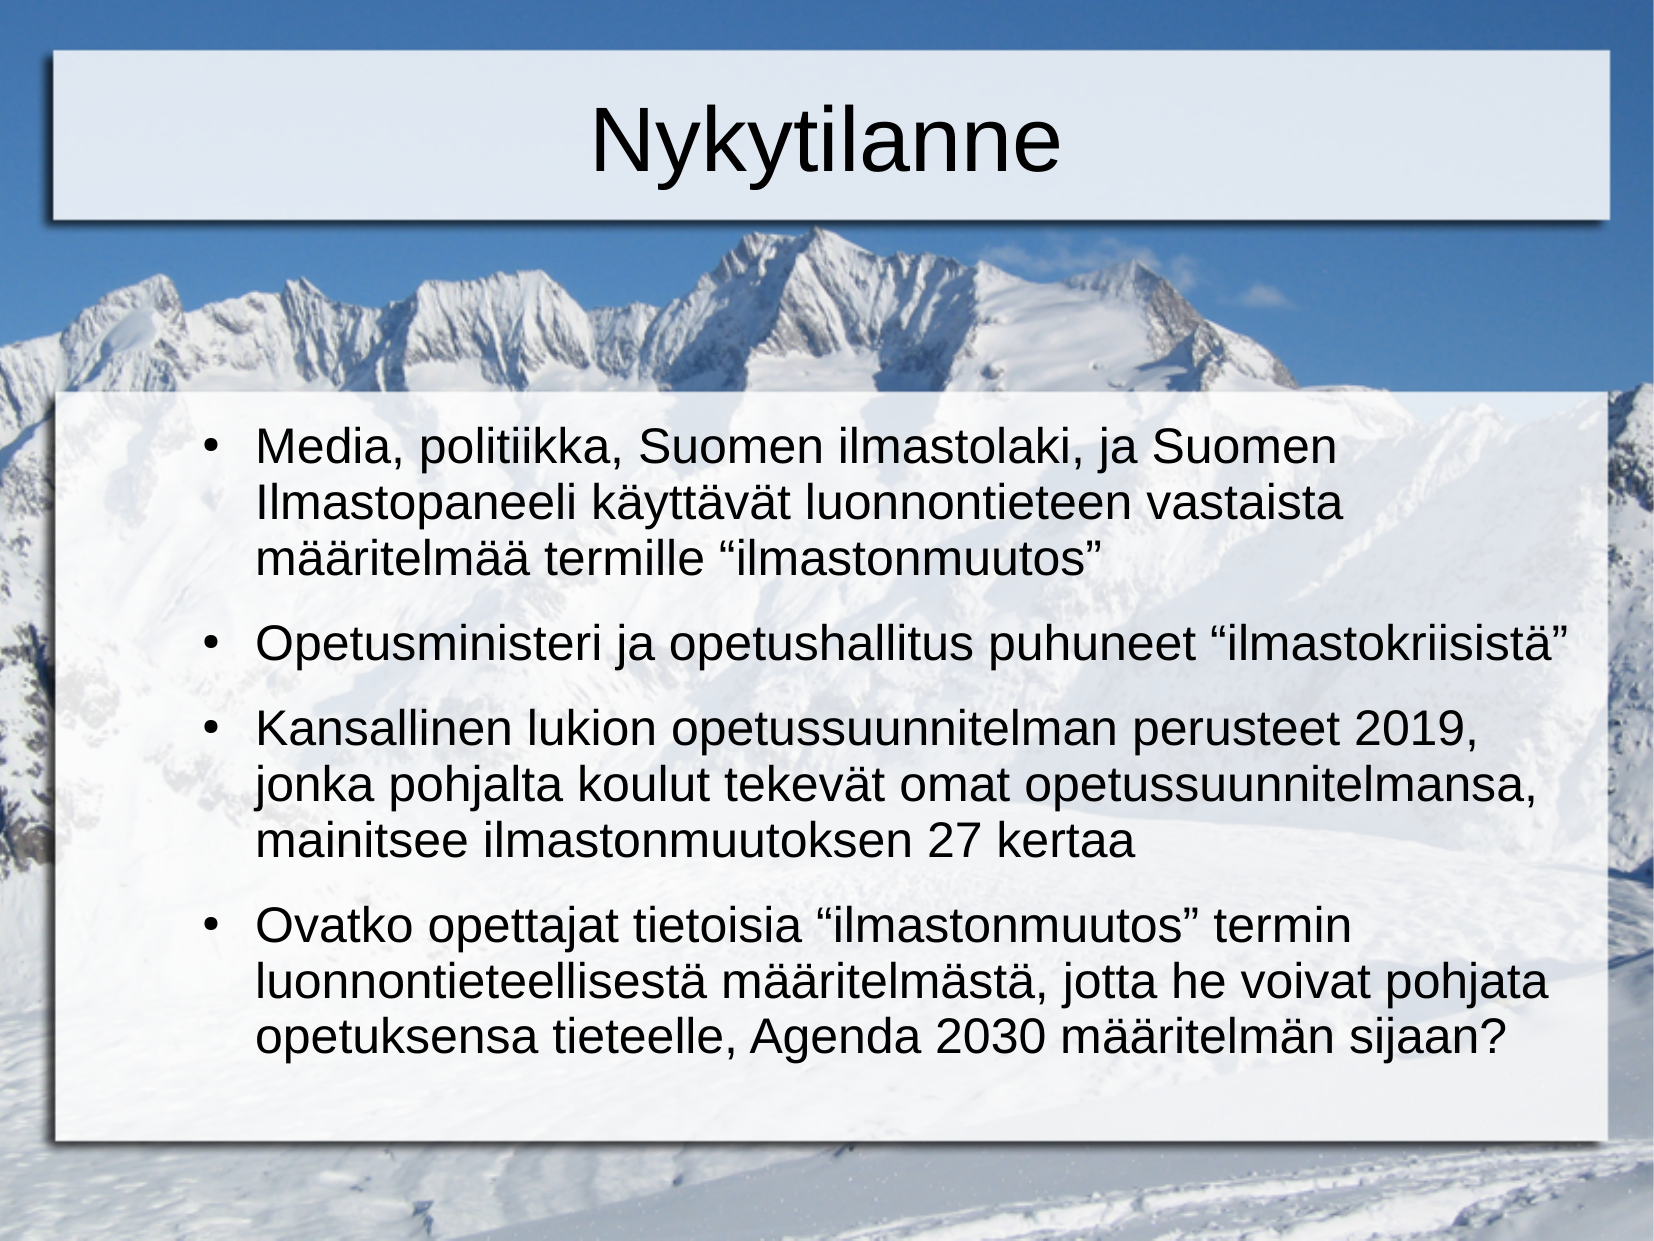

# Nykytilanne
Media, politiikka, Suomen ilmastolaki, ja Suomen Ilmastopaneeli käyttävät luonnontieteen vastaista määritelmää termille “ilmastonmuutos”
Opetusministeri ja opetushallitus puhuneet “ilmastokriisistä”
Kansallinen lukion opetussuunnitelman perusteet 2019, jonka pohjalta koulut tekevät omat opetussuunnitelmansa, mainitsee ilmastonmuutoksen 27 kertaa
Ovatko opettajat tietoisia “ilmastonmuutos” termin luonnontieteellisestä määritelmästä, jotta he voivat pohjata opetuksensa tieteelle, Agenda 2030 määritelmän sijaan?